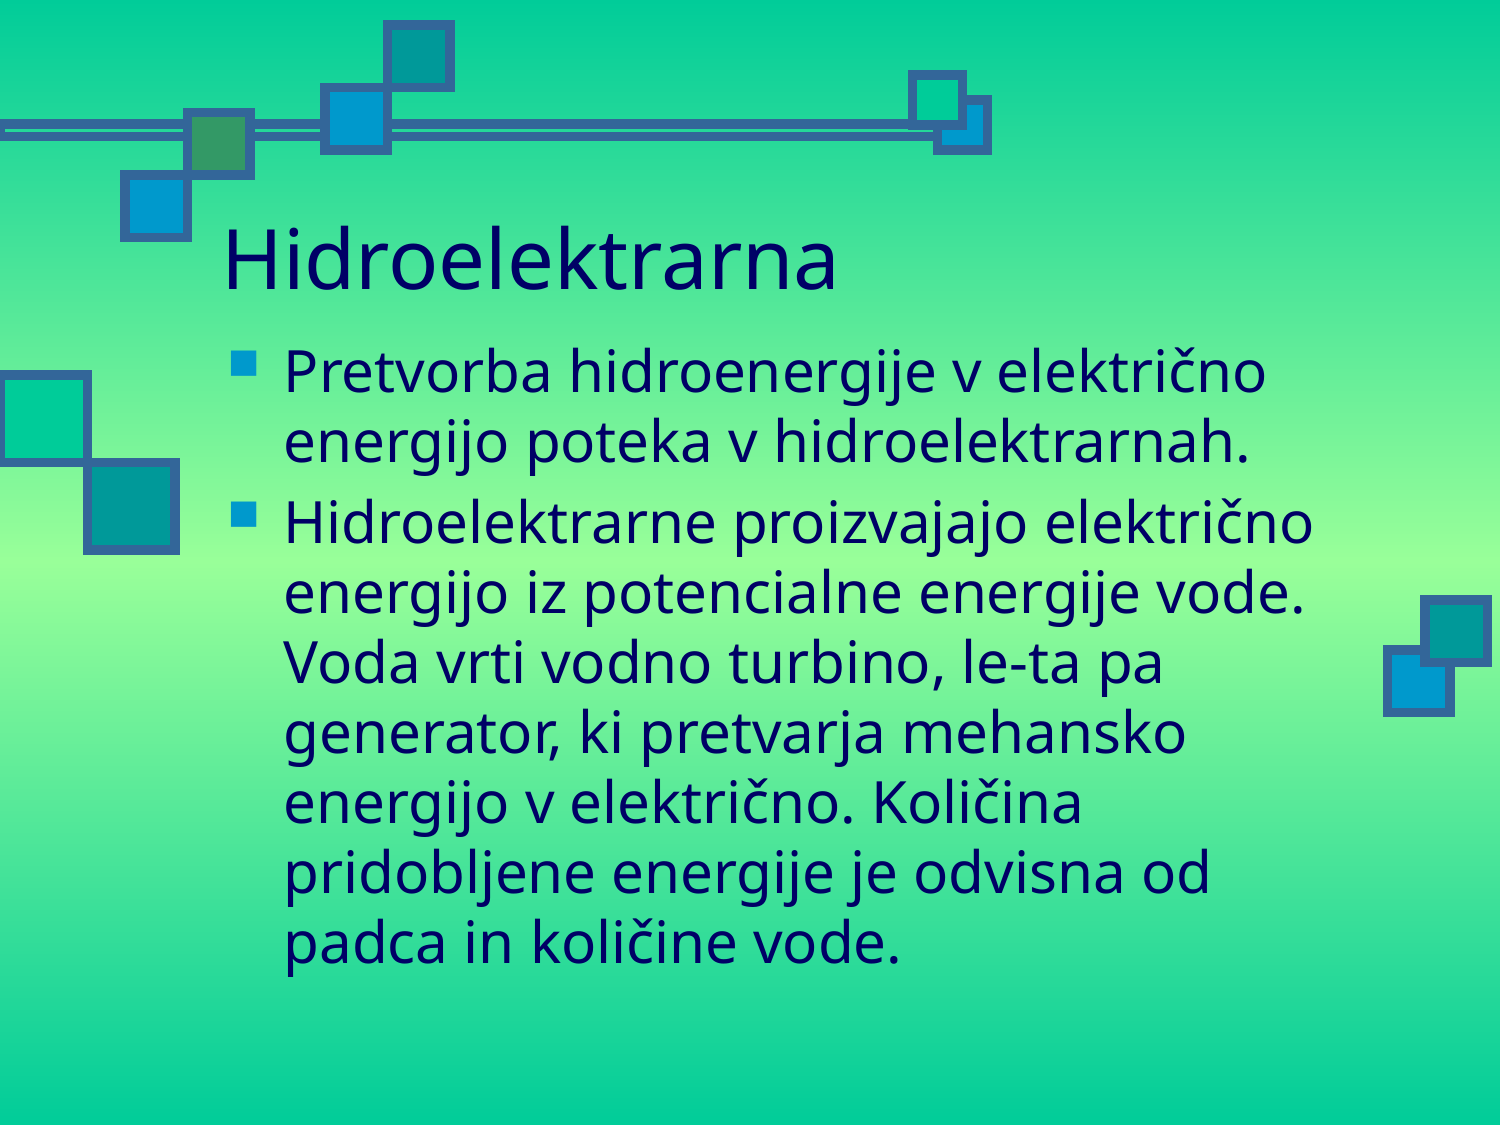

# Hidroelektrarna
Pretvorba hidroenergije v električno energijo poteka v hidroelektrarnah.
Hidroelektrarne proizvajajo električno energijo iz potencialne energije vode. Voda vrti vodno turbino, le-ta pa generator, ki pretvarja mehansko energijo v električno. Količina pridobljene energije je odvisna od padca in količine vode.